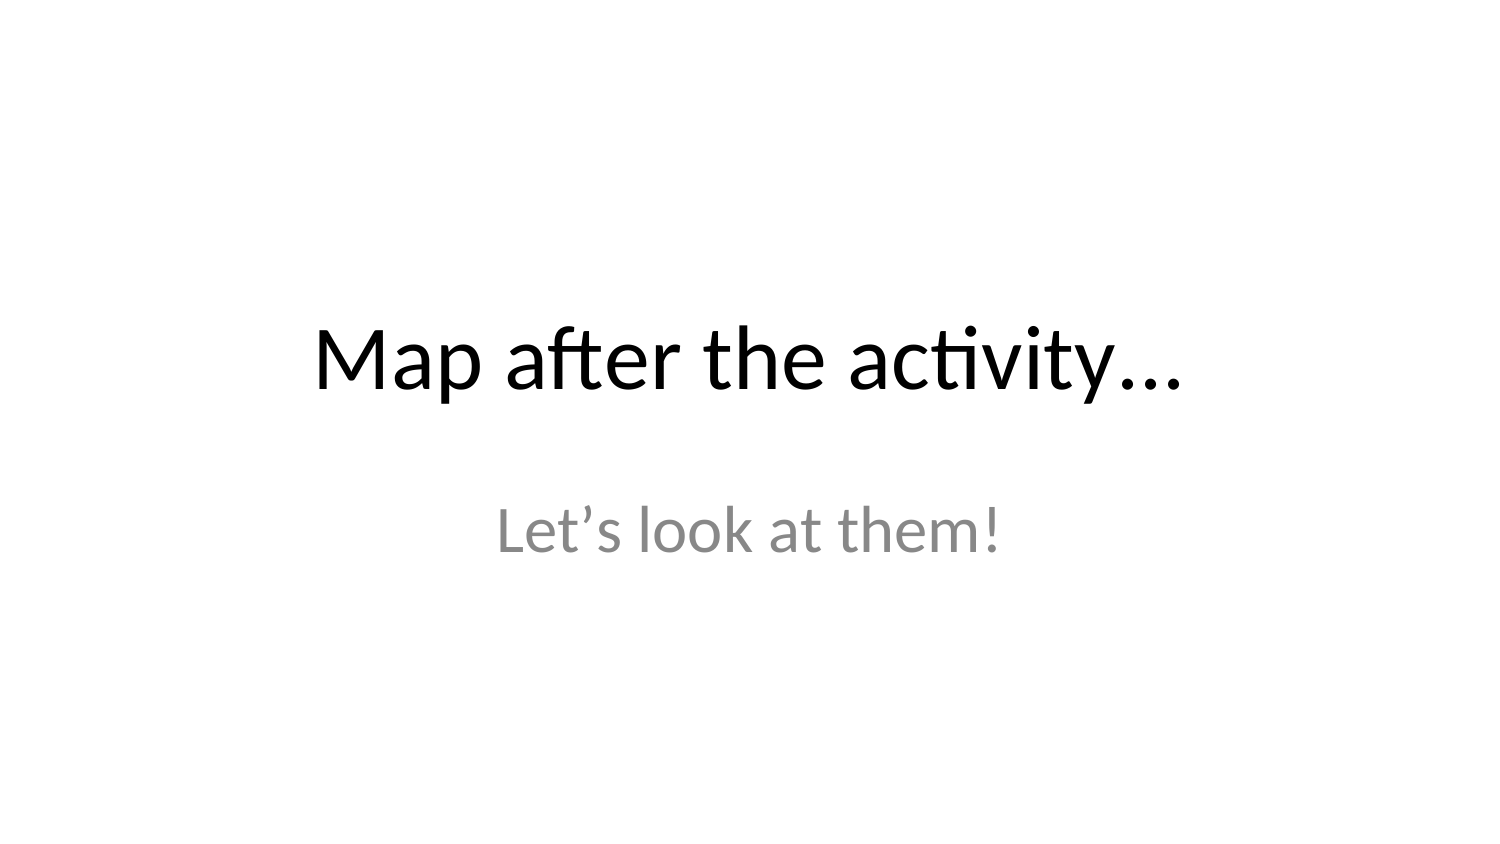

# Map after the activity...
Let’s look at them!